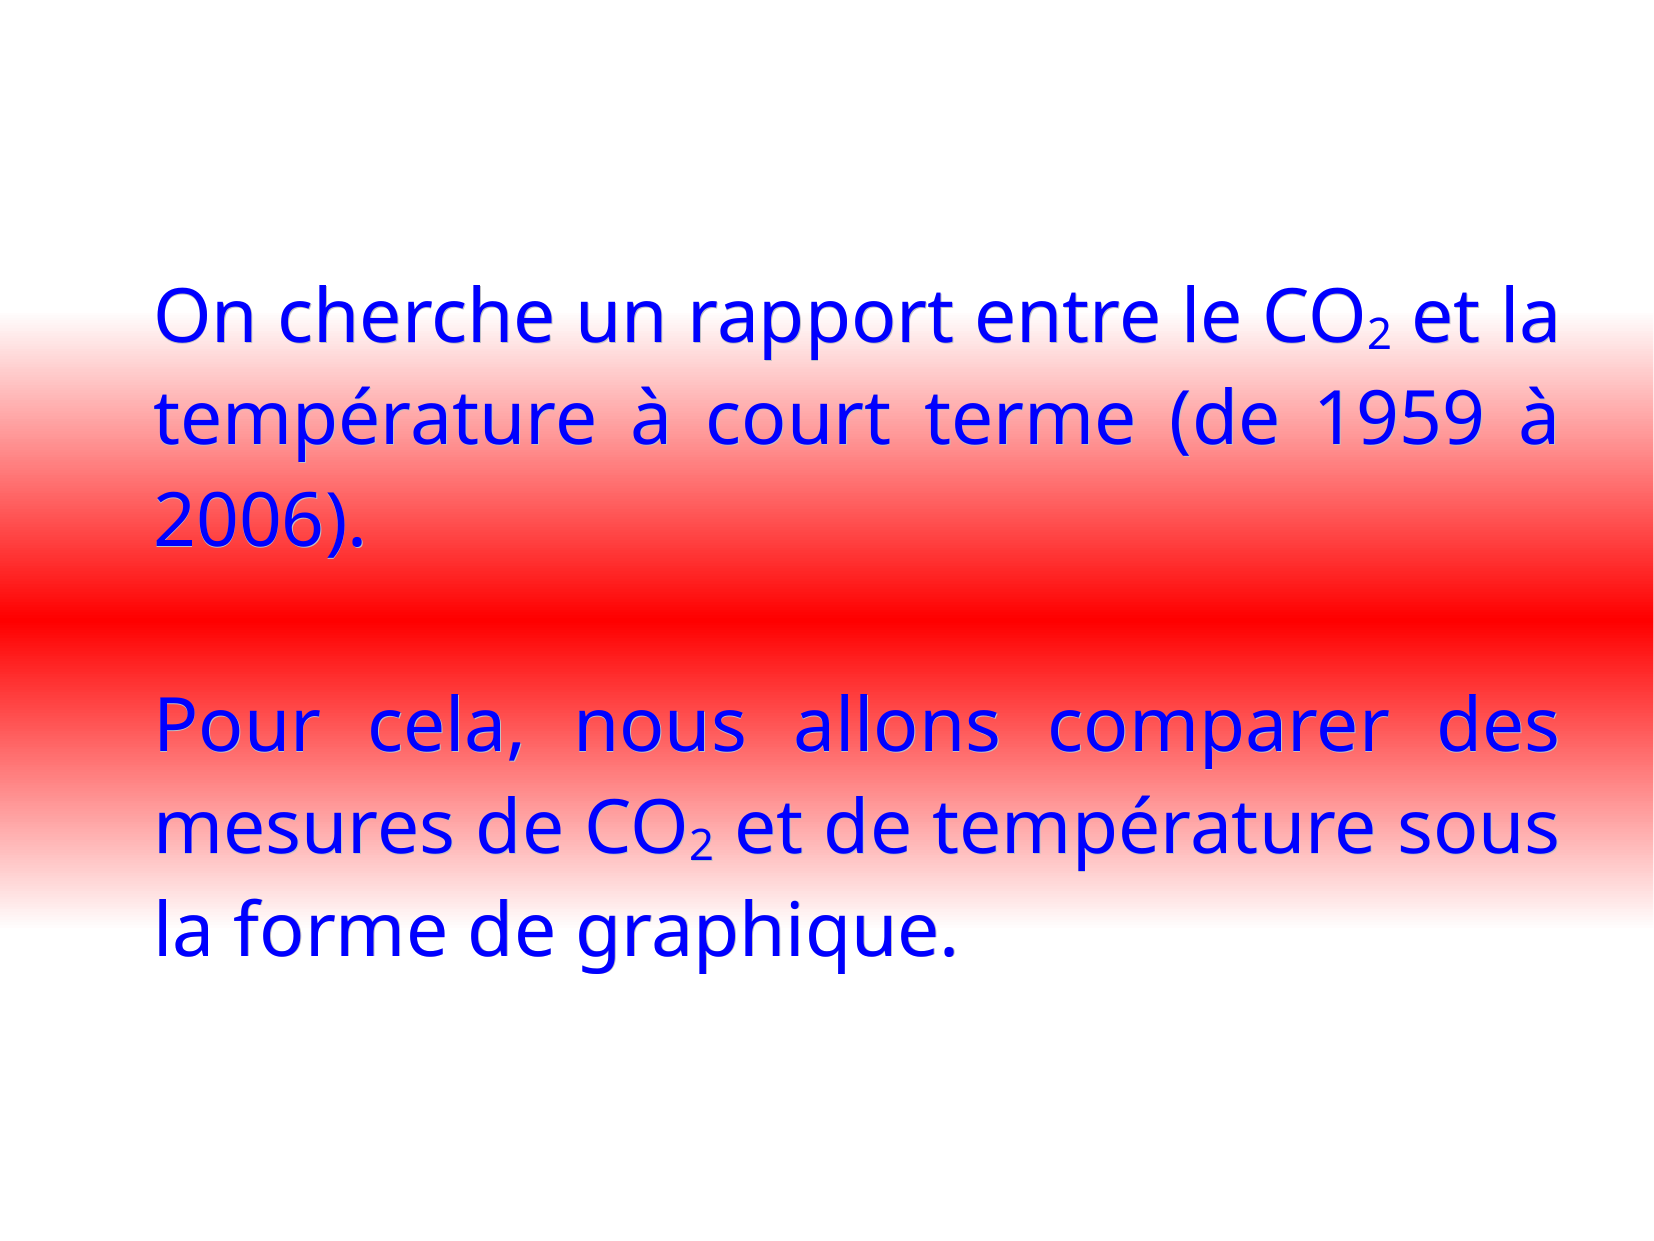

# On cherche un rapport entre le CO2 et la température à court terme (de 1959 à 2006). Pour cela, nous allons comparer des mesures de CO2 et de température sous la forme de graphique.